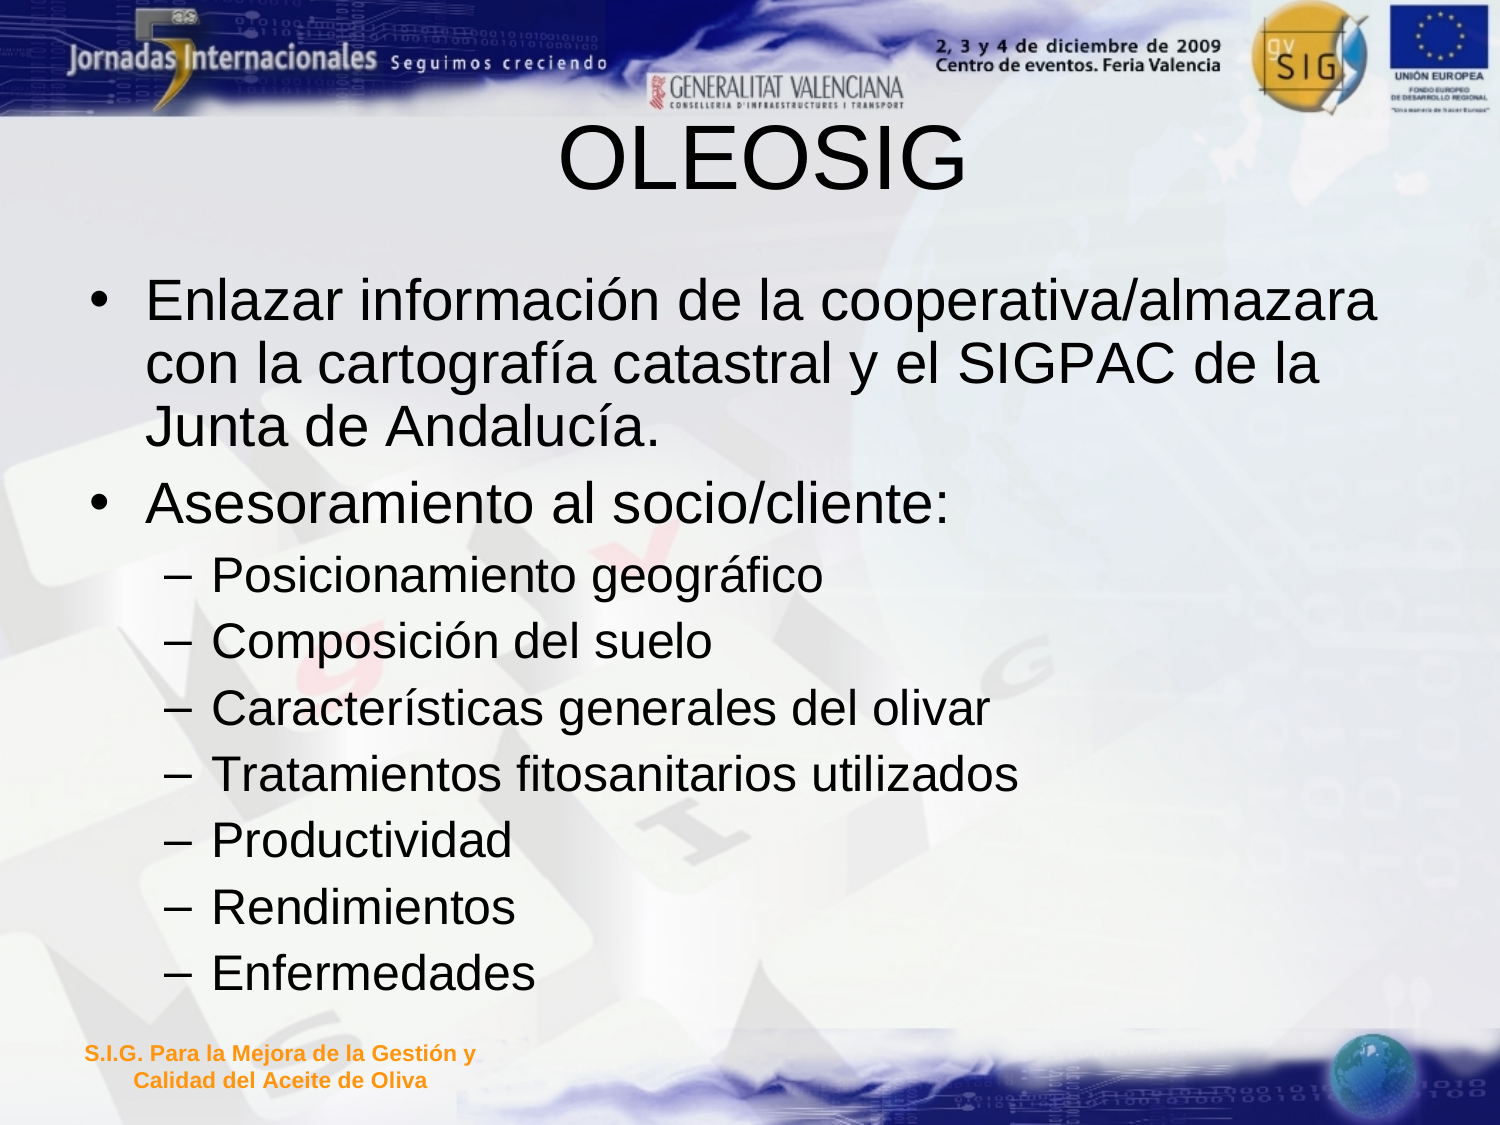

# OLEOSIG
Enlazar información de la cooperativa/almazara con la cartografía catastral y el SIGPAC de la Junta de Andalucía.
Asesoramiento al socio/cliente:
Posicionamiento geográfico
Composición del suelo
Características generales del olivar
Tratamientos fitosanitarios utilizados
Productividad
Rendimientos
Enfermedades
S.I.G. Para la Mejora de la Gestión y Calidad del Aceite de Oliva